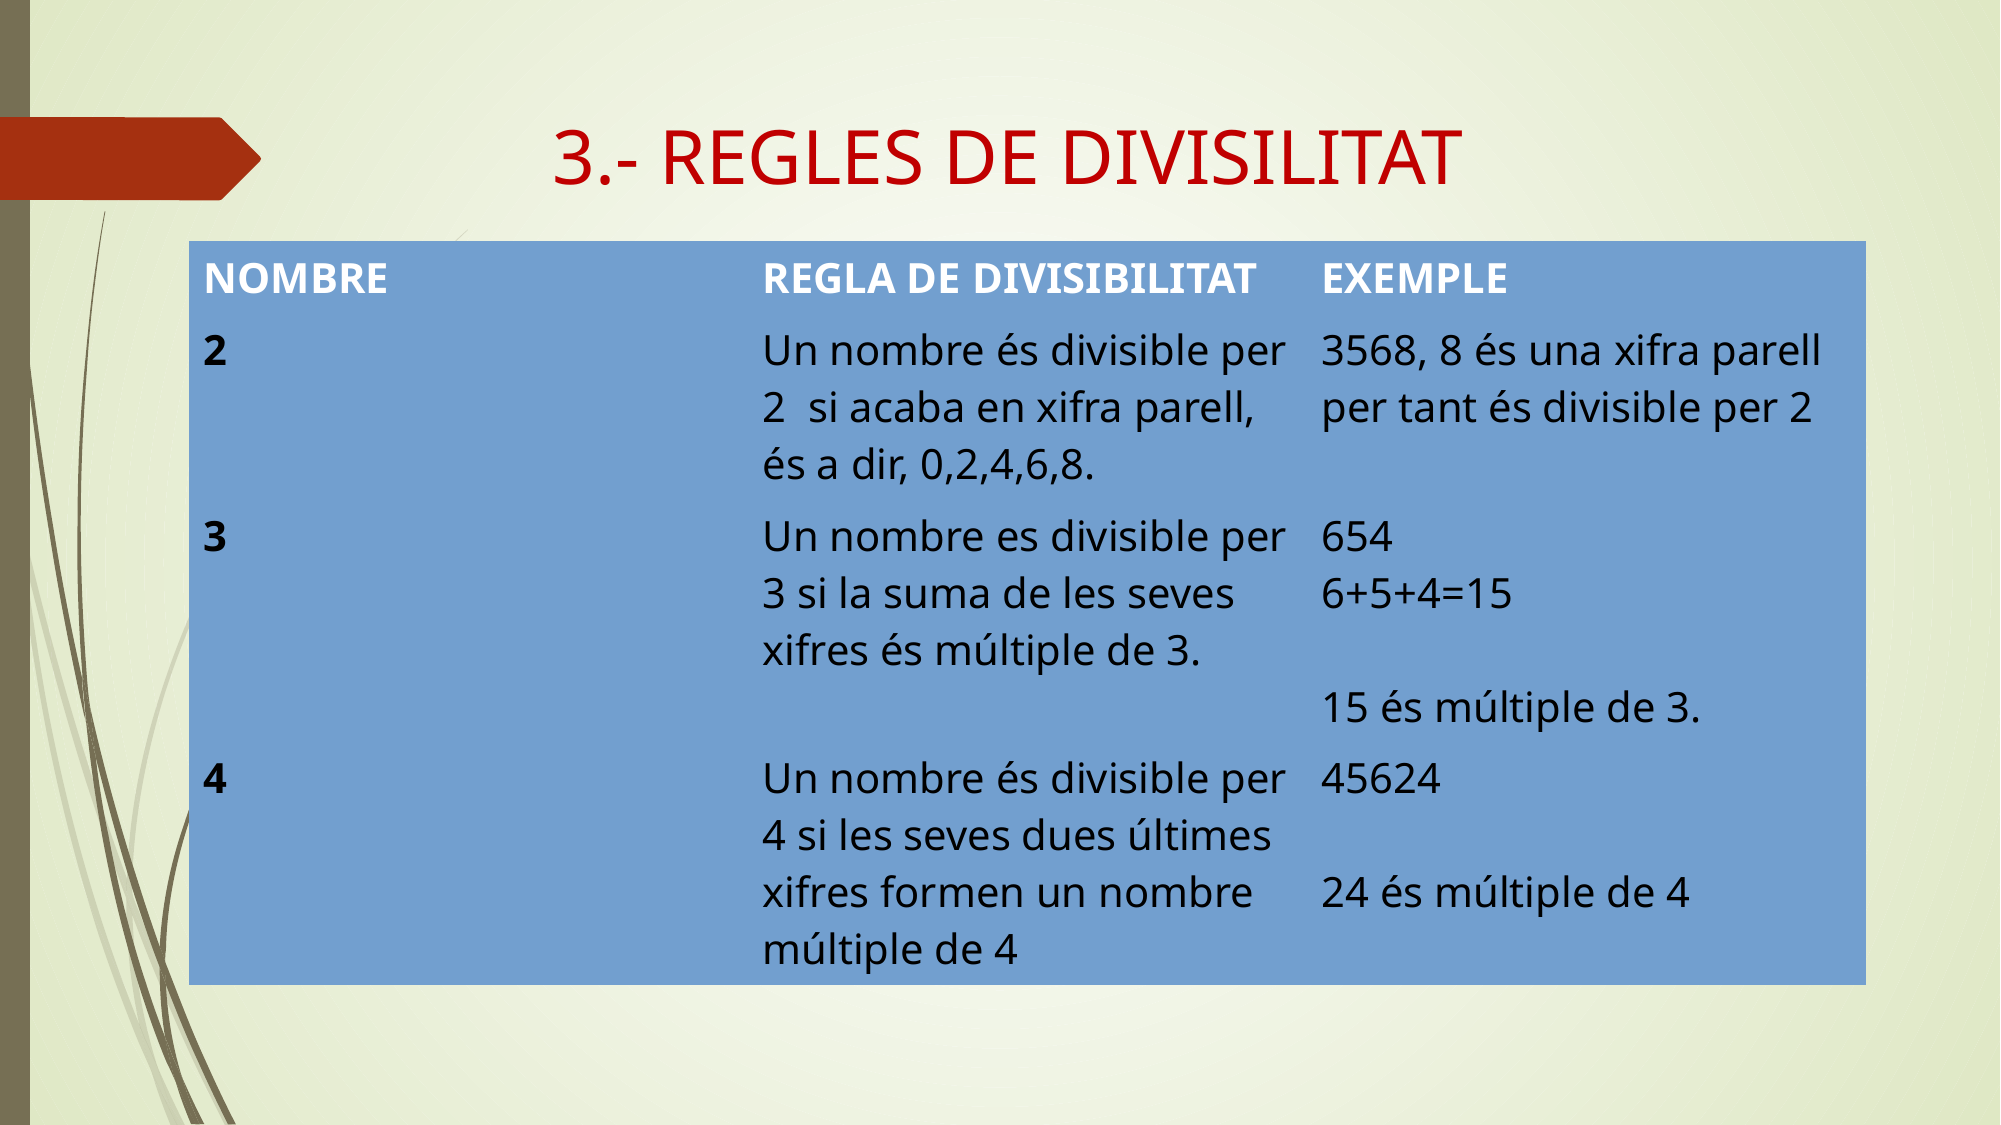

# 3.- REGLES DE DIVISILITAT
| NOMBRE | REGLA DE DIVISIBILITAT | EXEMPLE |
| --- | --- | --- |
| 2 | Un nombre és divisible per 2 si acaba en xifra parell, és a dir, 0,2,4,6,8. | 3568, 8 és una xifra parell per tant és divisible per 2 |
| 3 | Un nombre es divisible per 3 si la suma de les seves xifres és múltiple de 3. | 654 6+5+4=15 15 és múltiple de 3. |
| 4 | Un nombre és divisible per 4 si les seves dues últimes xifres formen un nombre múltiple de 4 | 45624 24 és múltiple de 4 |